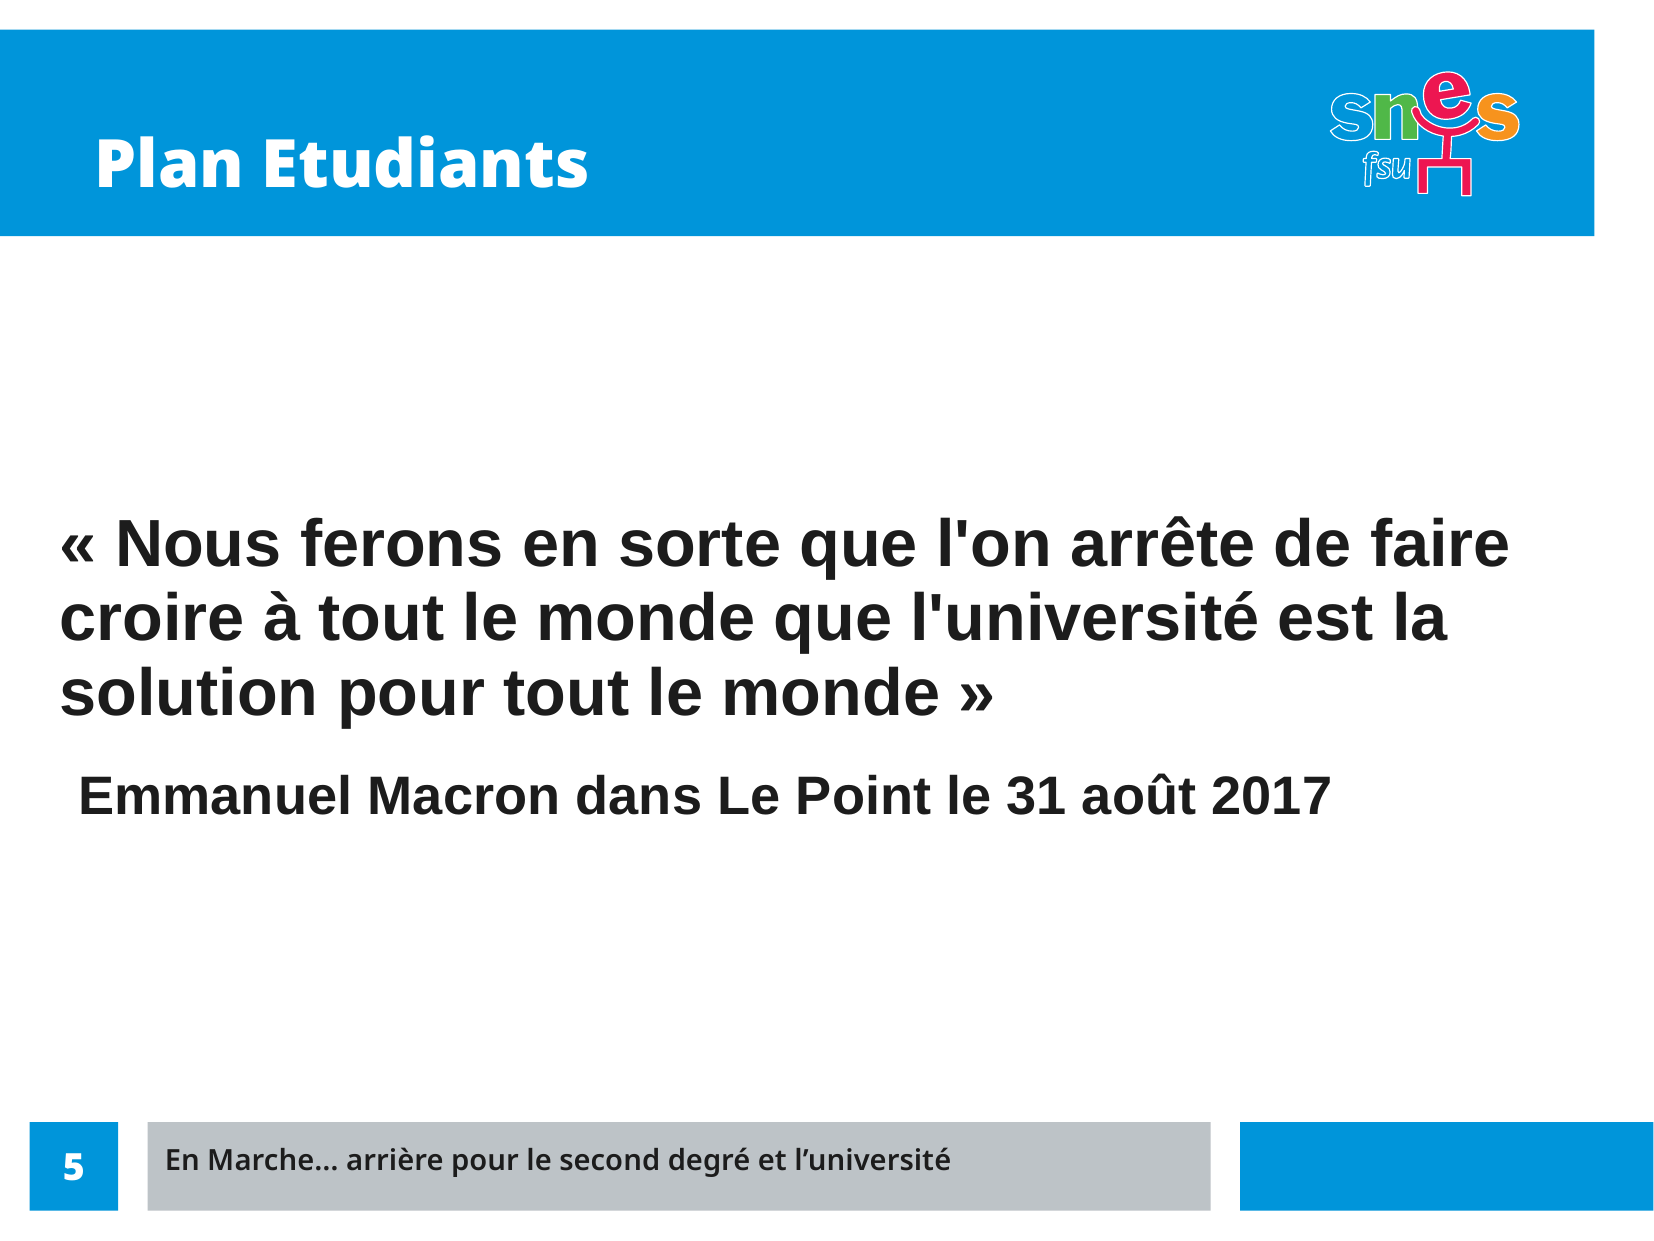

# Plan Etudiants
« Nous ferons en sorte que l'on arrête de faire croire à tout le monde que l'université est la solution pour tout le monde »
 Emmanuel Macron dans Le Point le 31 août 2017
5
En Marche… arrière pour le second degré et l’université